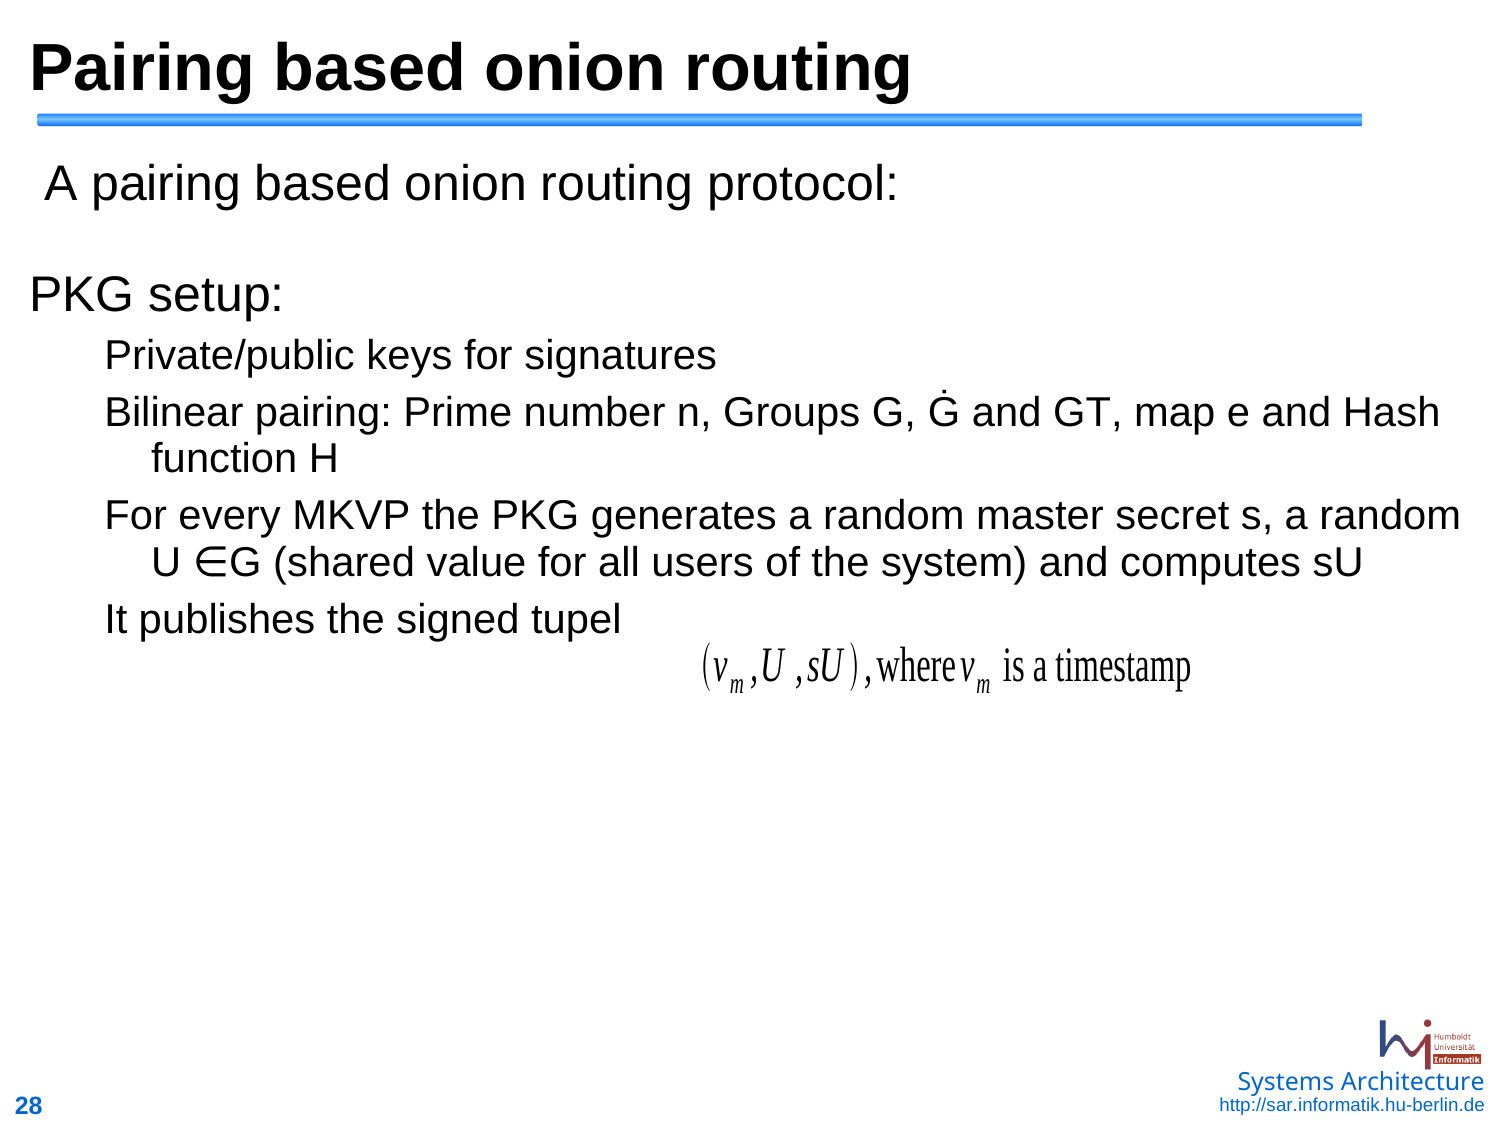

# Pairing based onion routing
A pairing based onion routing protocol:
PKG setup:
Private/public keys for signatures
Bilinear pairing: Prime number n, Groups G, Ġ and GT, map e and Hash function H
For every MKVP the PKG generates a random master secret s, a random U ∈G (shared value for all users of the system) and computes sU
It publishes the signed tupel